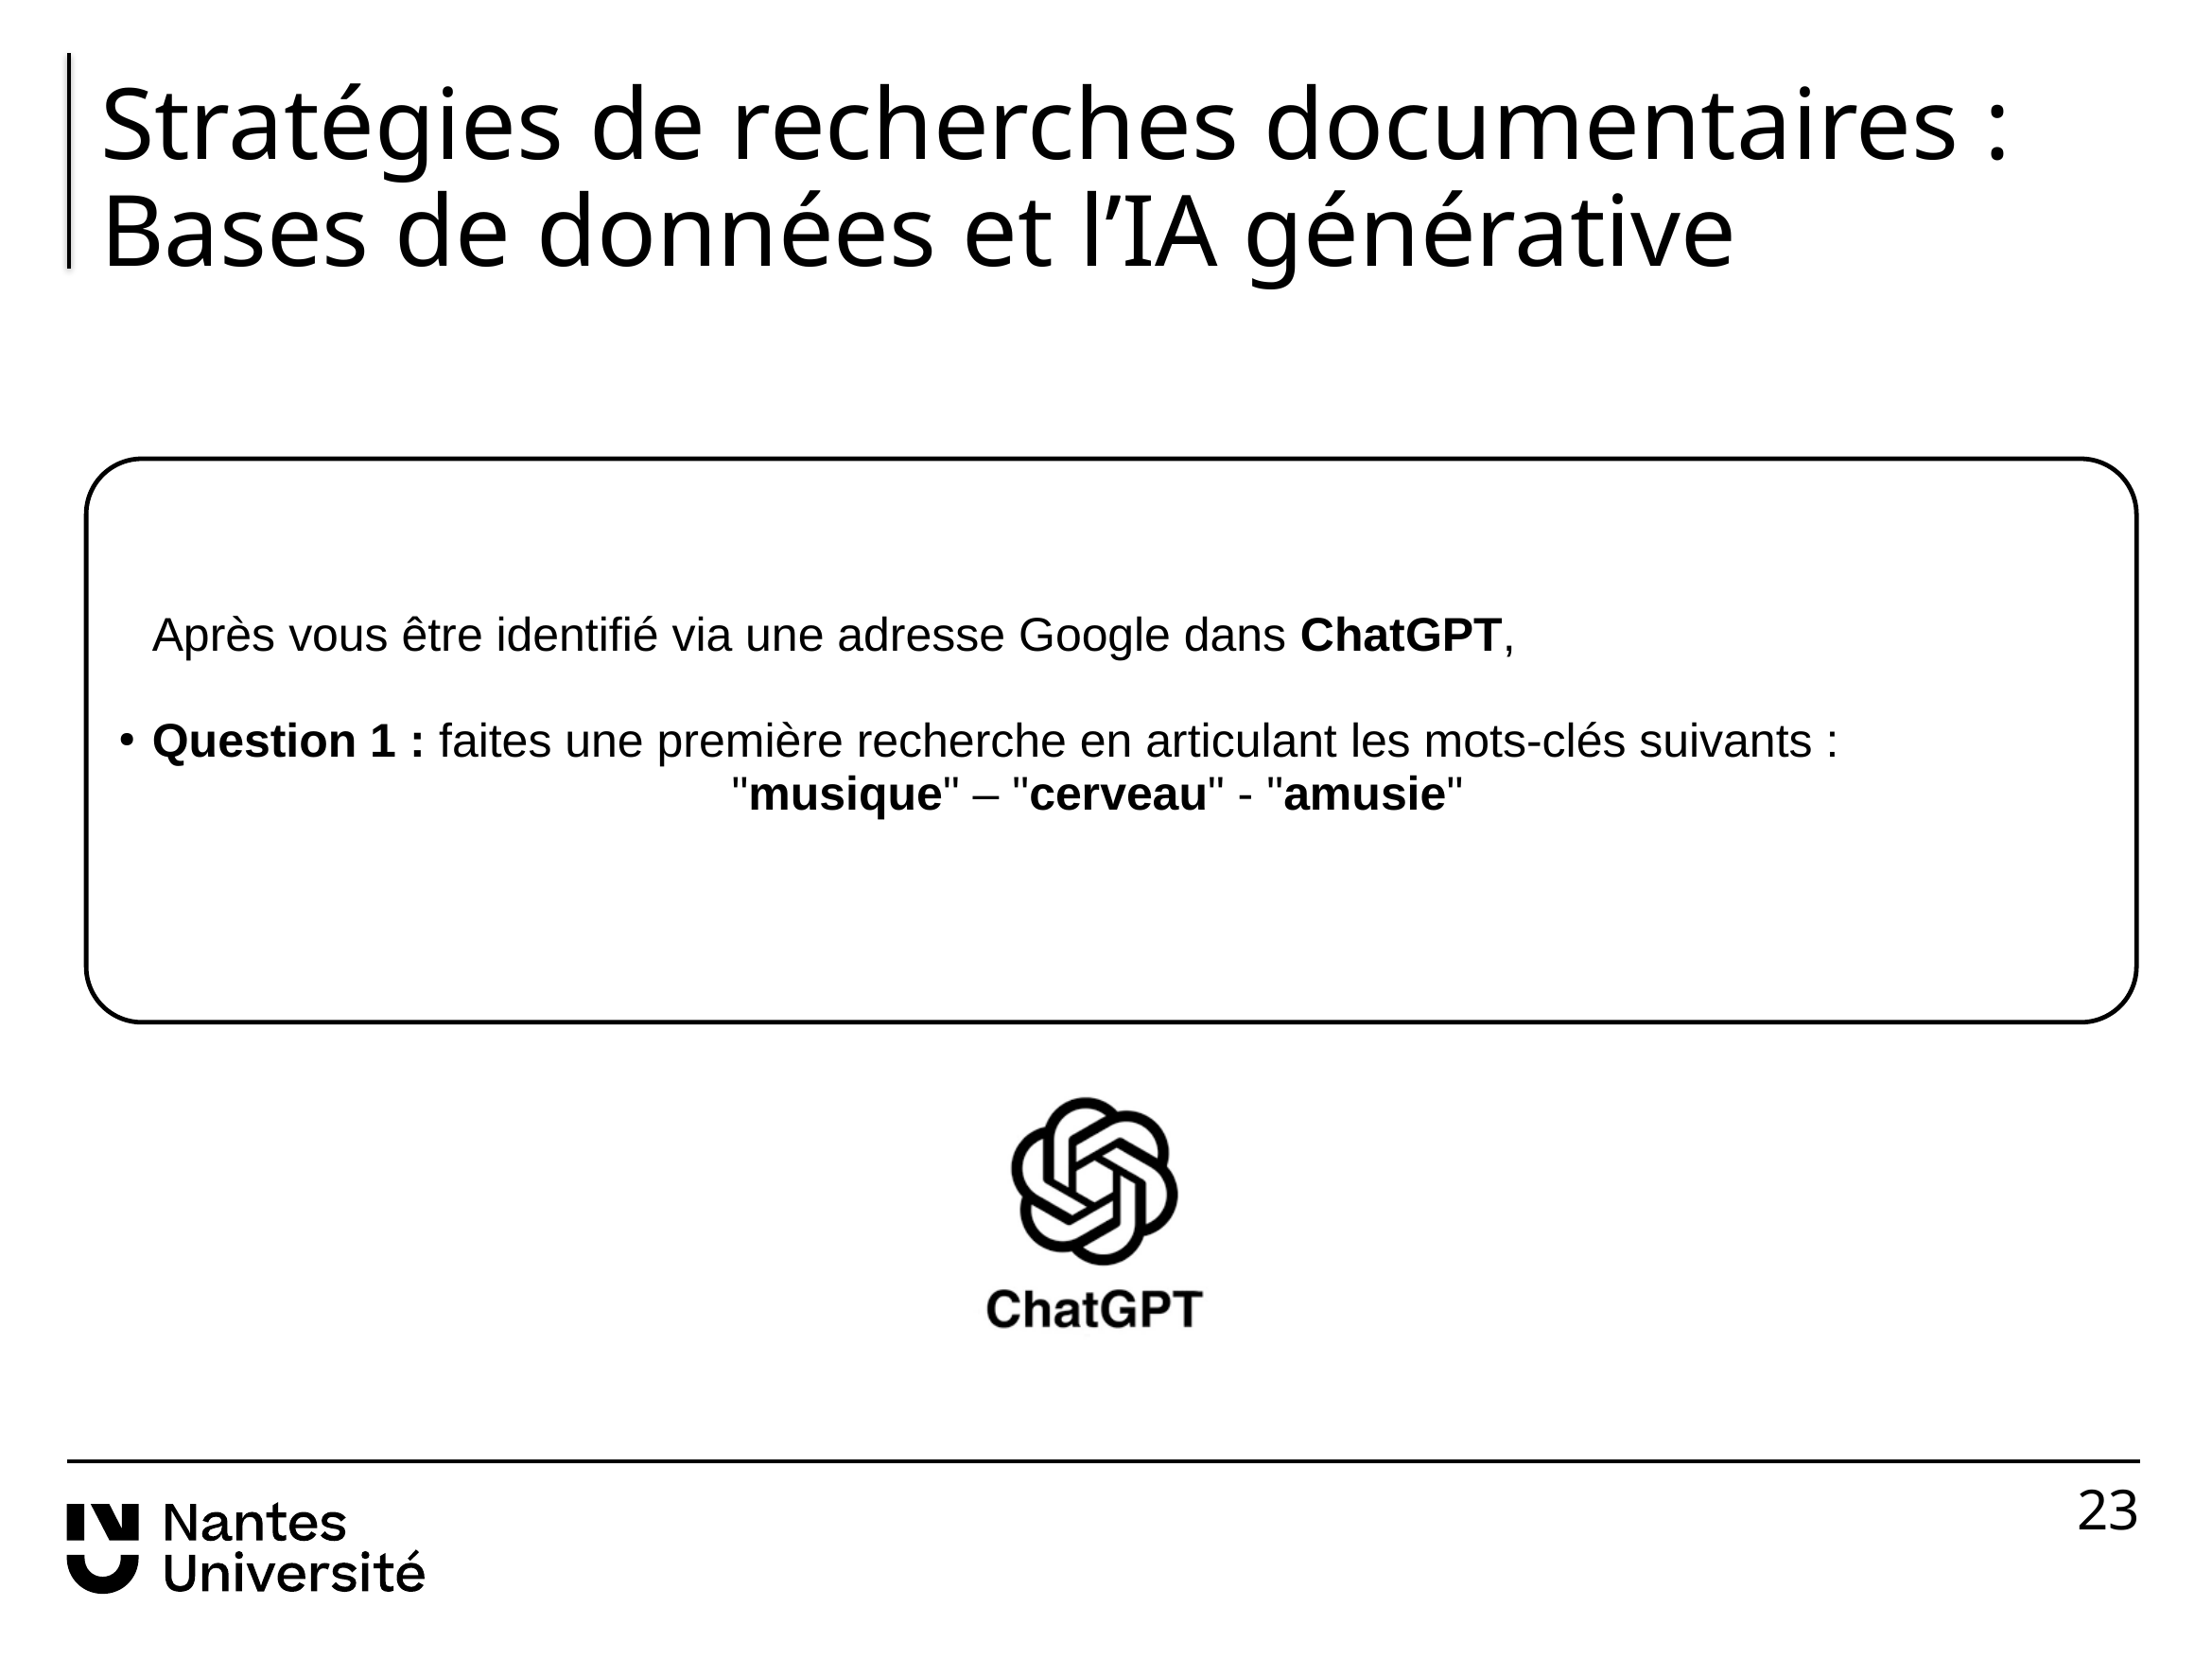

# Stratégies de recherches documentaires : Bases de données et l’IA générative
Après vous être identifié via une adresse Google dans ChatGPT,
Question 1 : faites une première recherche en articulant les mots-clés suivants :
 "musique" – "cerveau" - "amusie"